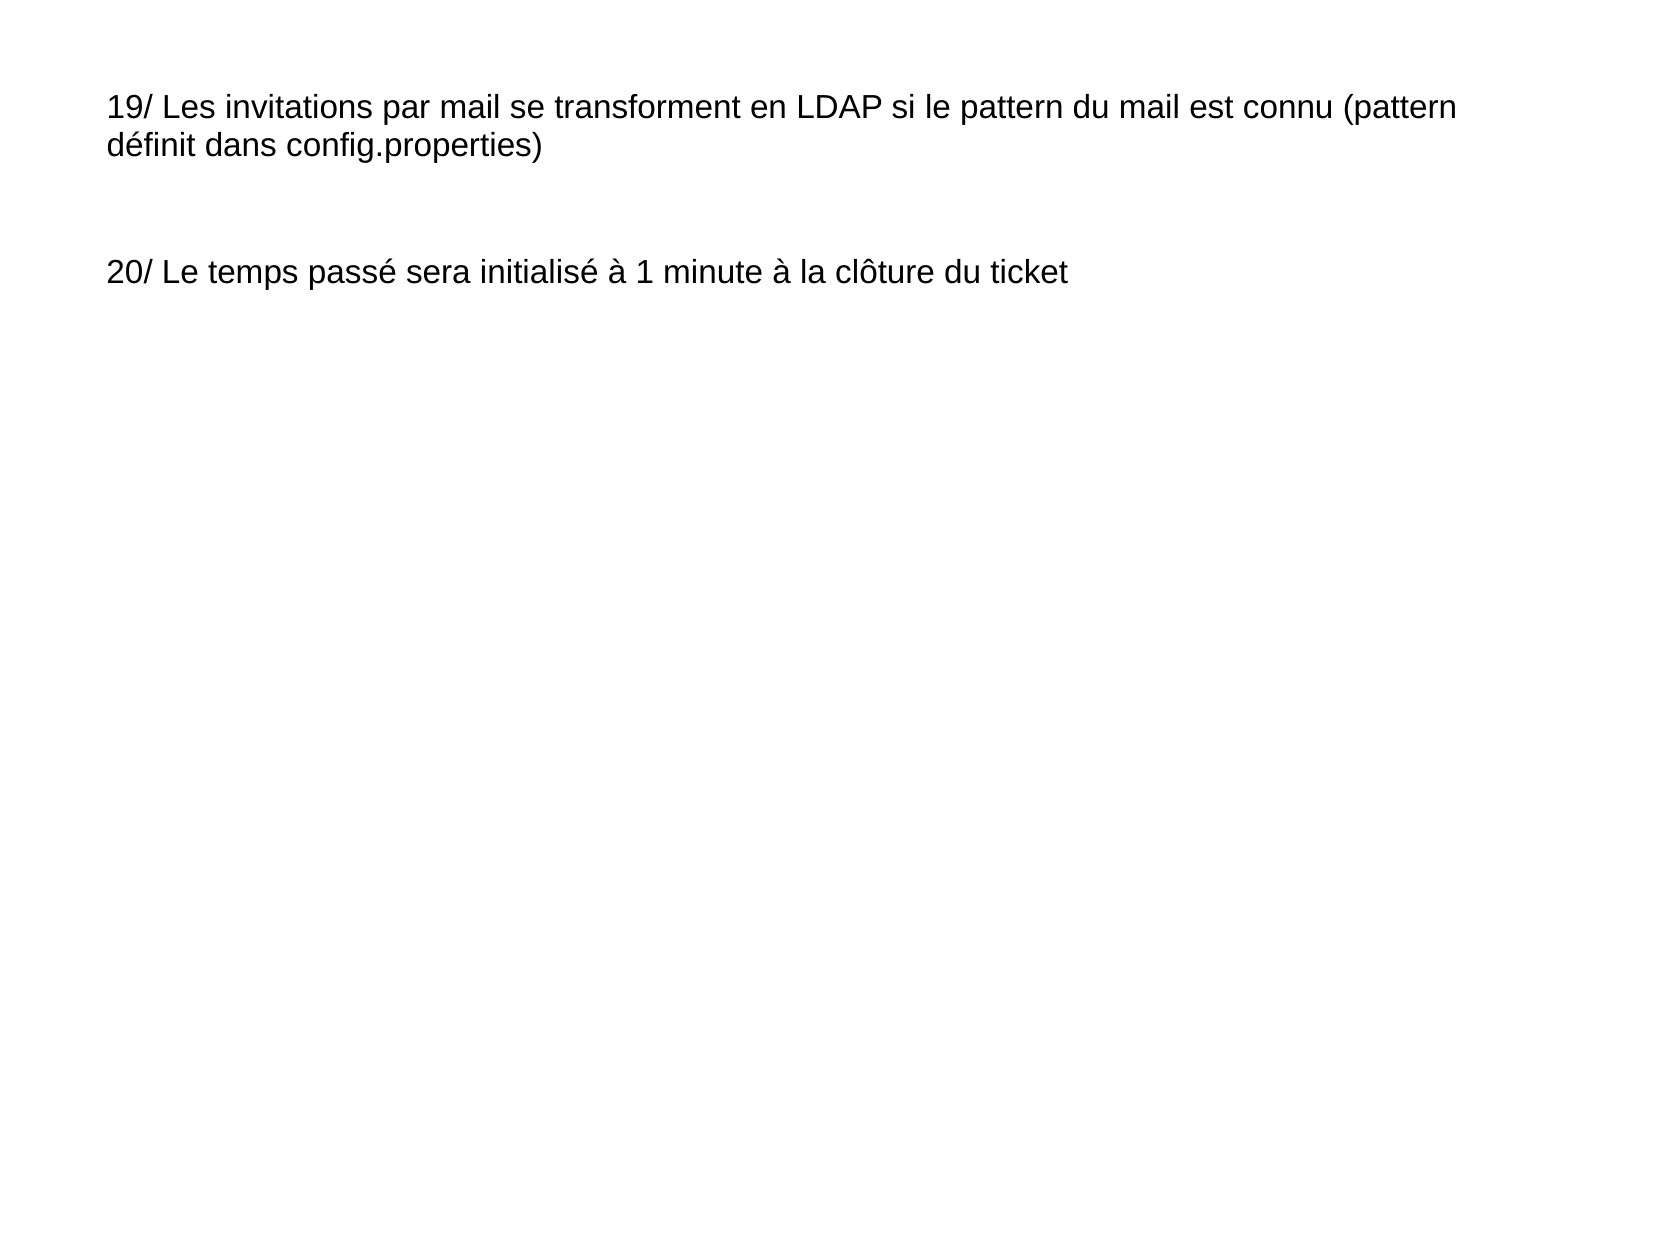

# 19/ Les invitations par mail se transforment en LDAP si le pattern du mail est connu (pattern définit dans config.properties)
20/ Le temps passé sera initialisé à 1 minute à la clôture du ticket